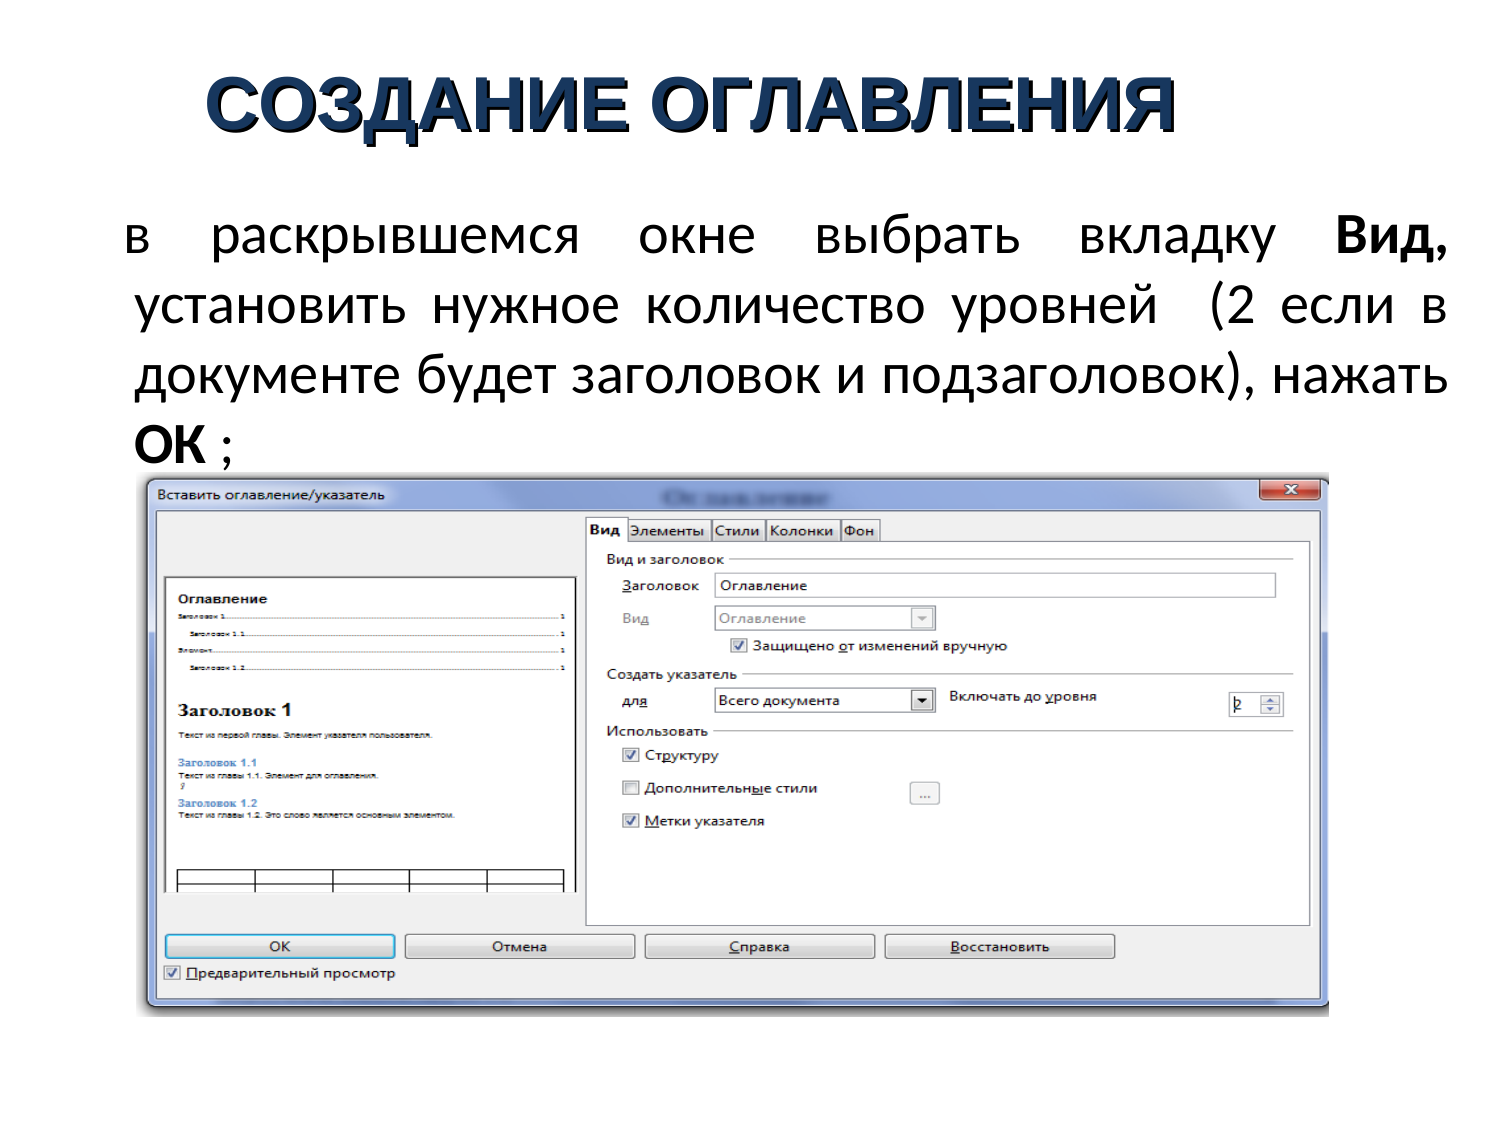

СОЗДАНИЕ ОГЛАВЛЕНИЯ
в раскрывшемся окне выбрать вкладку Вид, установить нужное количество уровней (2 если в документе будет заголовок и подзаголовок), нажать ОК ;